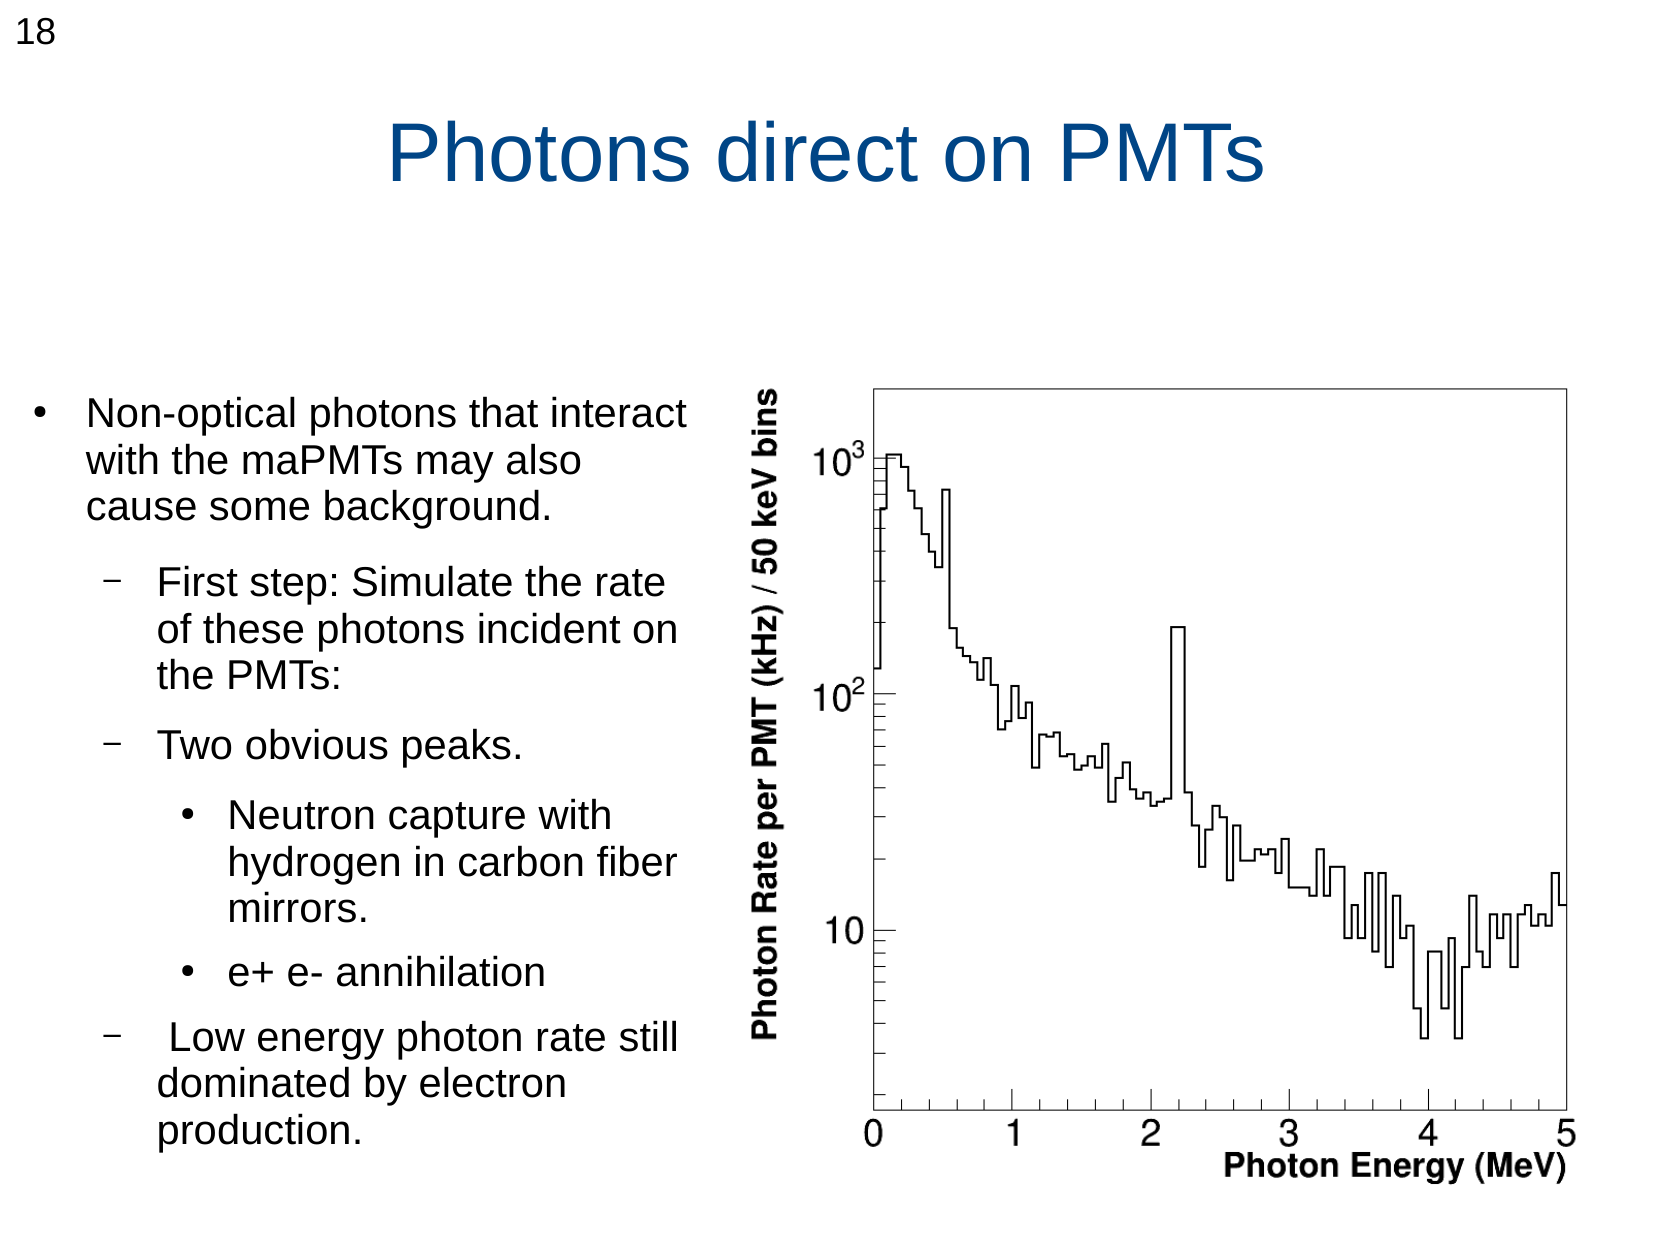

18
# Photons direct on PMTs
Non-optical photons that interact with the maPMTs may also cause some background.
First step: Simulate the rate of these photons incident on the PMTs:
Two obvious peaks.
Neutron capture with hydrogen in carbon fiber mirrors.
e+ e- annihilation
 Low energy photon rate still dominated by electron production.